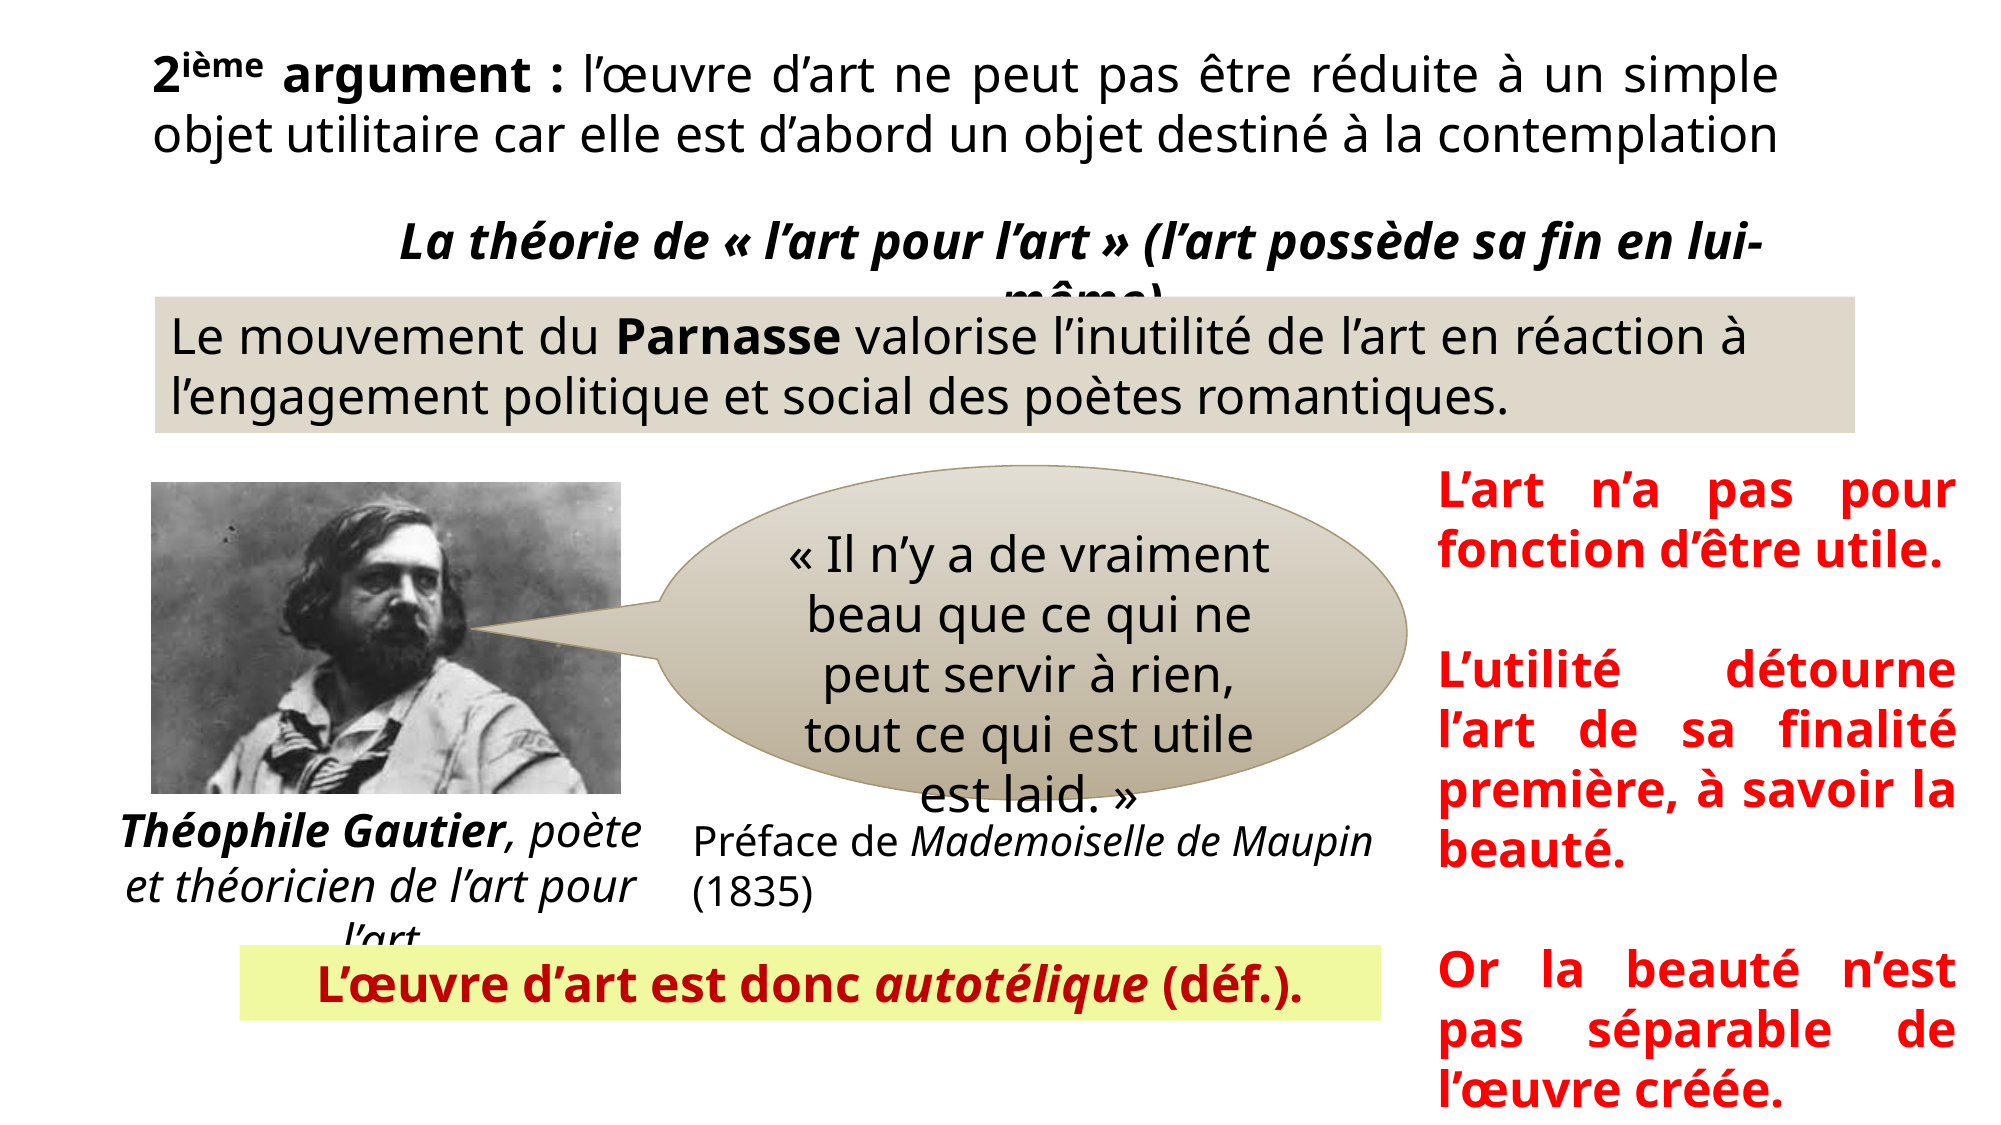

2ième argument : l’œuvre d’art ne peut pas être réduite à un simple objet utilitaire car elle est d’abord un objet destiné à la contemplation
La théorie de « l’art pour l’art » (l’art possède sa fin en lui-même)
Le mouvement du Parnasse valorise l’inutilité de l’art en réaction à l’engagement politique et social des poètes romantiques.
L’art n’a pas pour fonction d’être utile.
L’utilité détourne l’art de sa finalité première, à savoir la beauté.
Or la beauté n’est pas séparable de l’œuvre créée.
« Il n’y a de vraiment beau que ce qui ne peut servir à rien, tout ce qui est utile est laid. »
Théophile Gautier, poète et théoricien de l’art pour l’art
Préface de Mademoiselle de Maupin (1835)
L’œuvre d’art est donc autotélique (déf.).